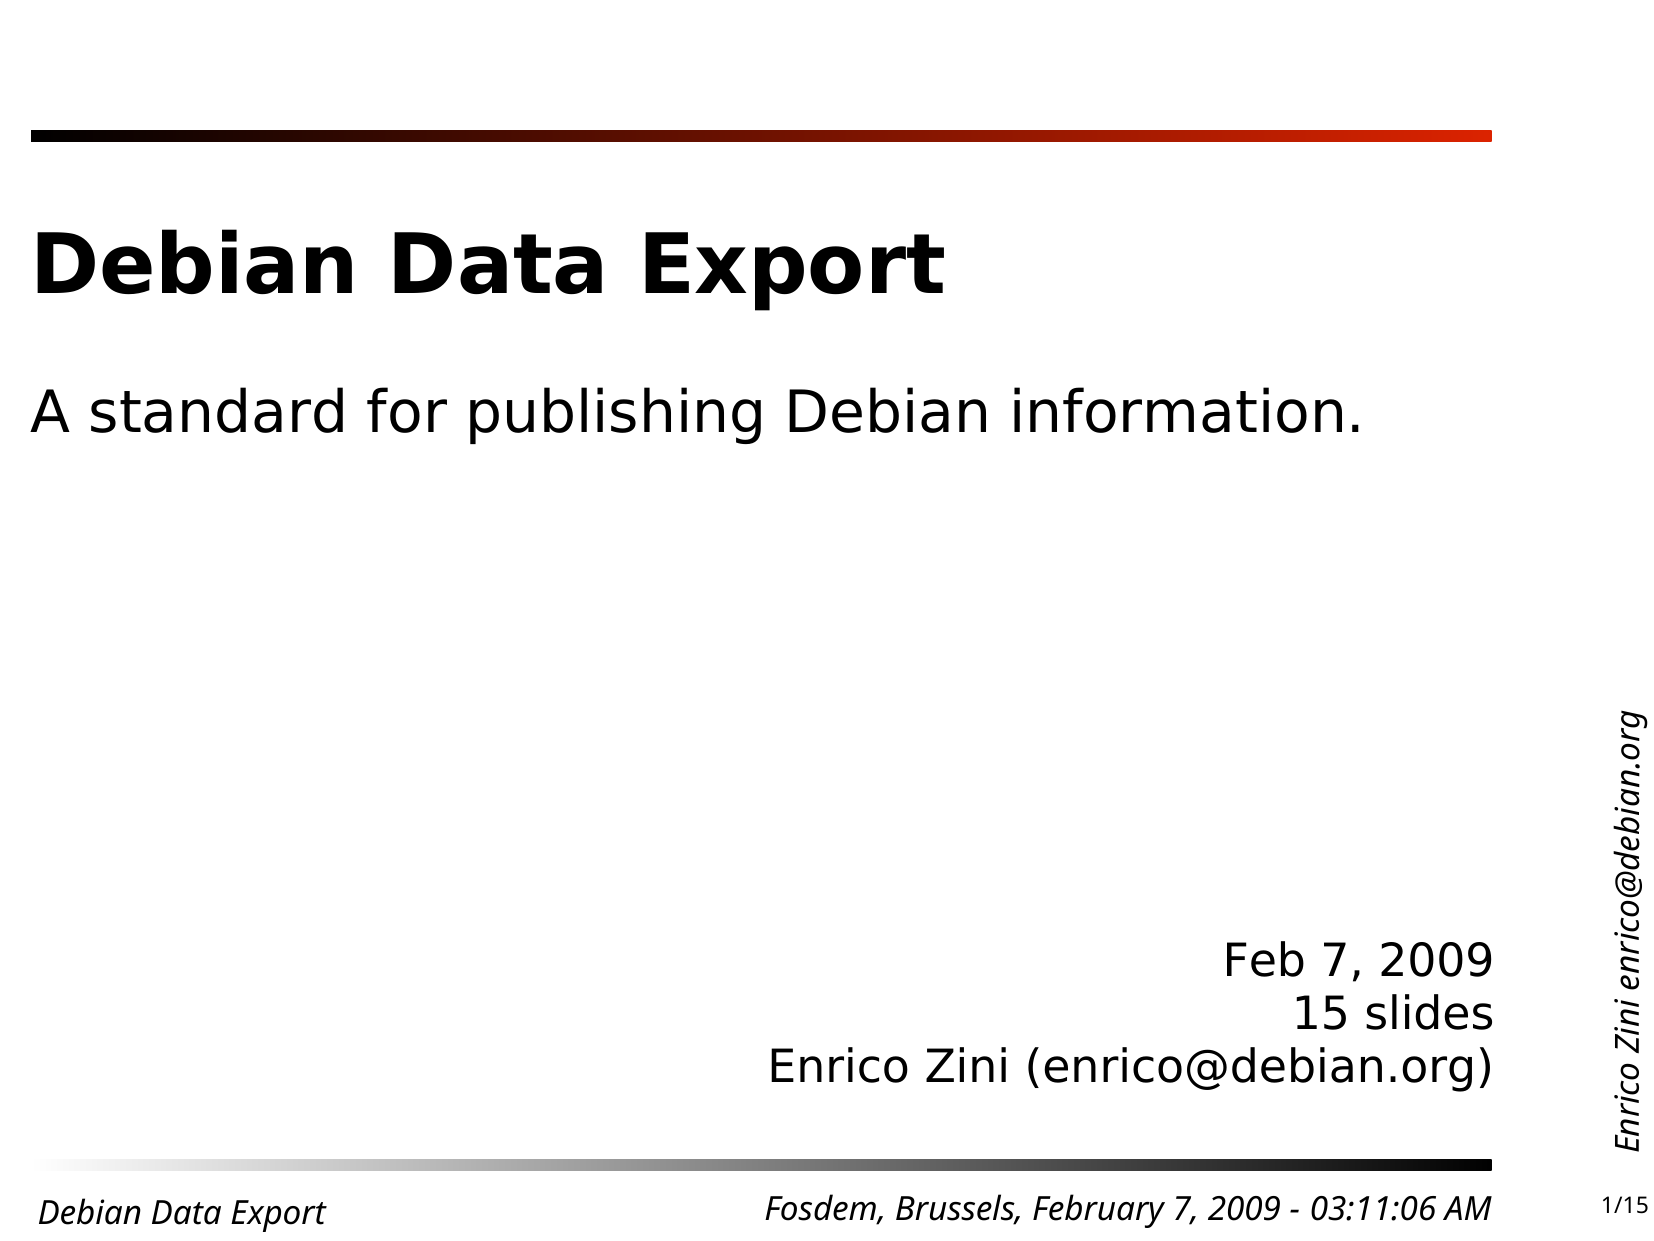

Debian Data Export
A standard for publishing Debian information.
Feb 7, 2009
15 slides
Enrico Zini (enrico@debian.org)